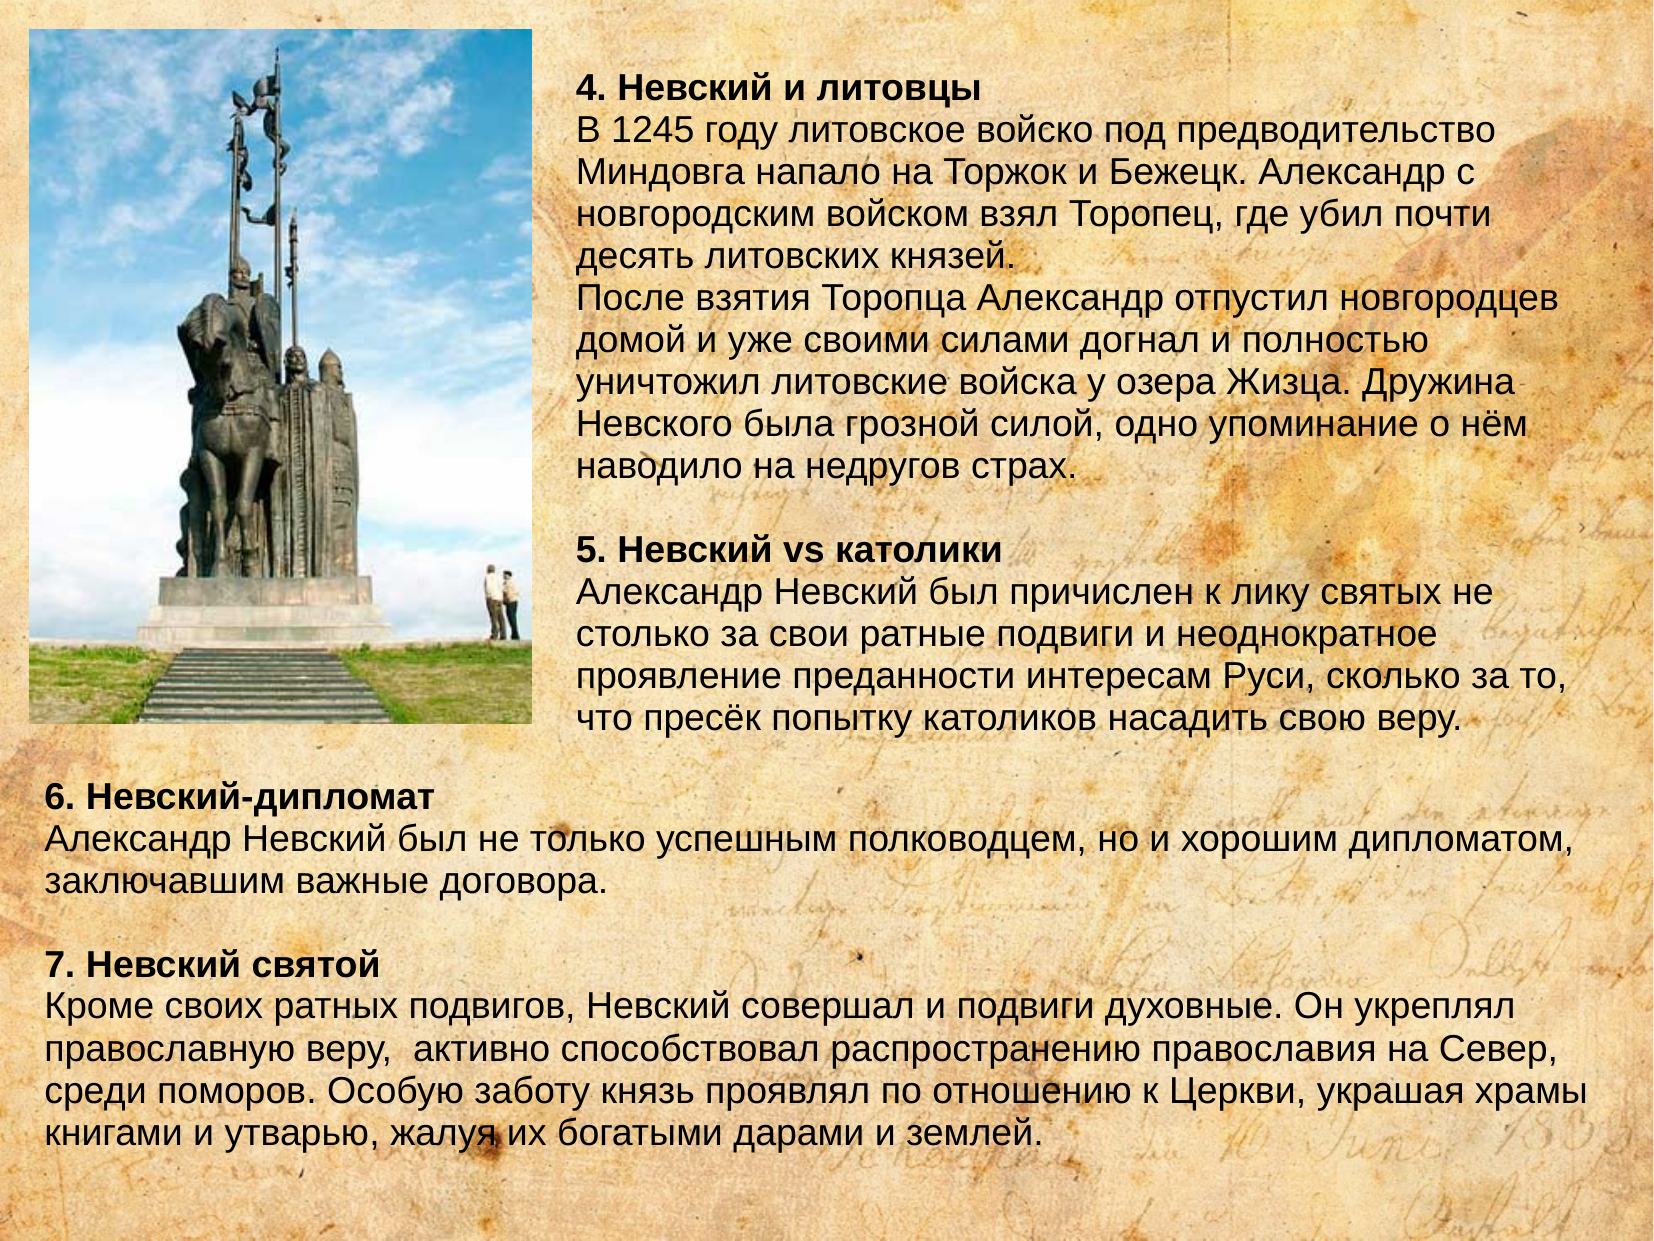

4. Невский и литовцы
В 1245 году литовское войско под предводительство Миндовга напало на Торжок и Бежецк. Александр с новгородским войском взял Торопец, где убил почти десять литовских князей.
После взятия Торопца Александр отпустил новгородцев домой и уже своими силами догнал и полностью уничтожил литовские войска у озера Жизца. Дружина Невского была грозной силой, одно упоминание о нём наводило на недругов страх.
5. Невский vs католики
Александр Невский был причислен к лику святых не столько за свои ратные подвиги и неоднократное проявление преданности интересам Руси, сколько за то, что пресёк попытку католиков насадить свою веру.
6. Невский-дипломат
Александр Невский был не только успешным полководцем, но и хорошим дипломатом, заключавшим важные договора.
7. Невский святой
Кроме своих ратных подвигов, Невский совершал и подвиги духовные. Он укреплял православную веру, активно способствовал распространению православия на Север, среди поморов. Особую заботу князь проявлял по отношению к Церкви, украшая храмы книгами и утварью, жалуя их богатыми дарами и землей.